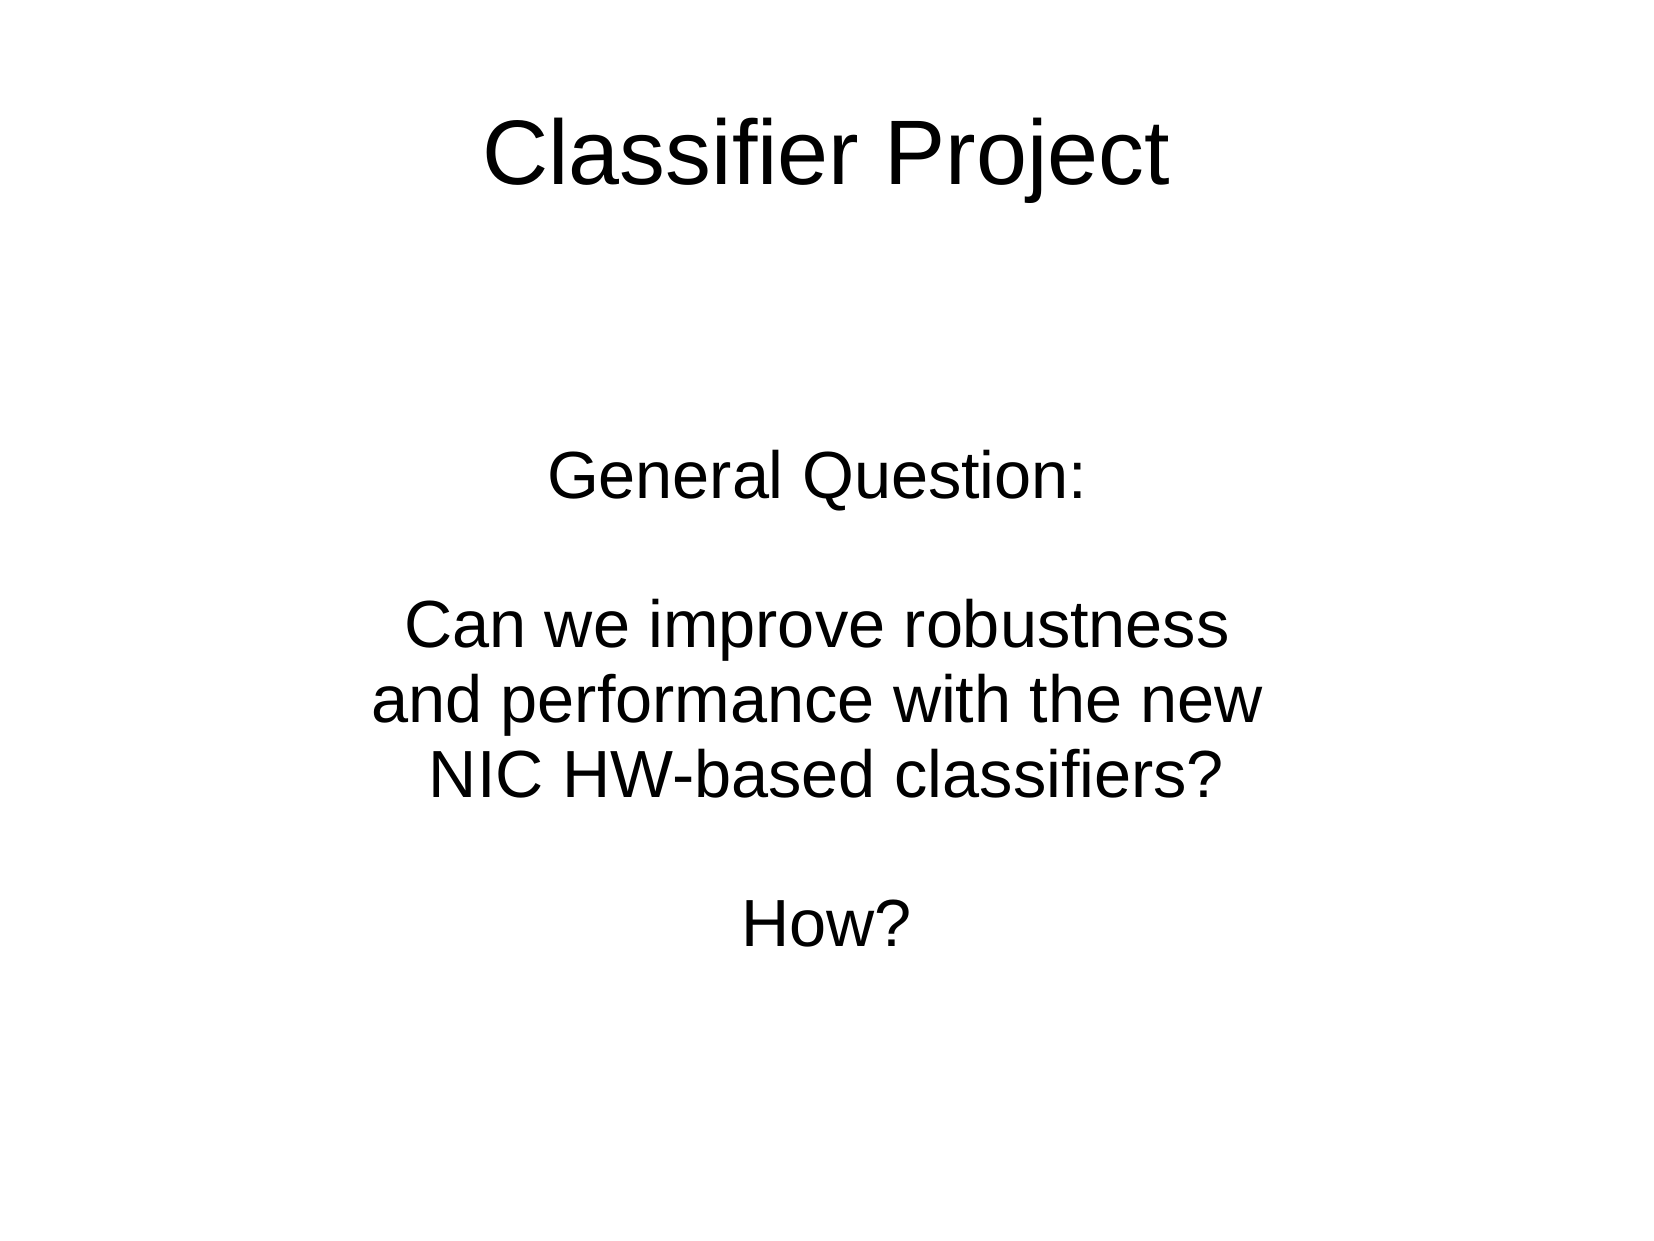

# Classifier Project
General Question:
Can we improve robustness
and performance with the new
NIC HW-based classifiers?
How?